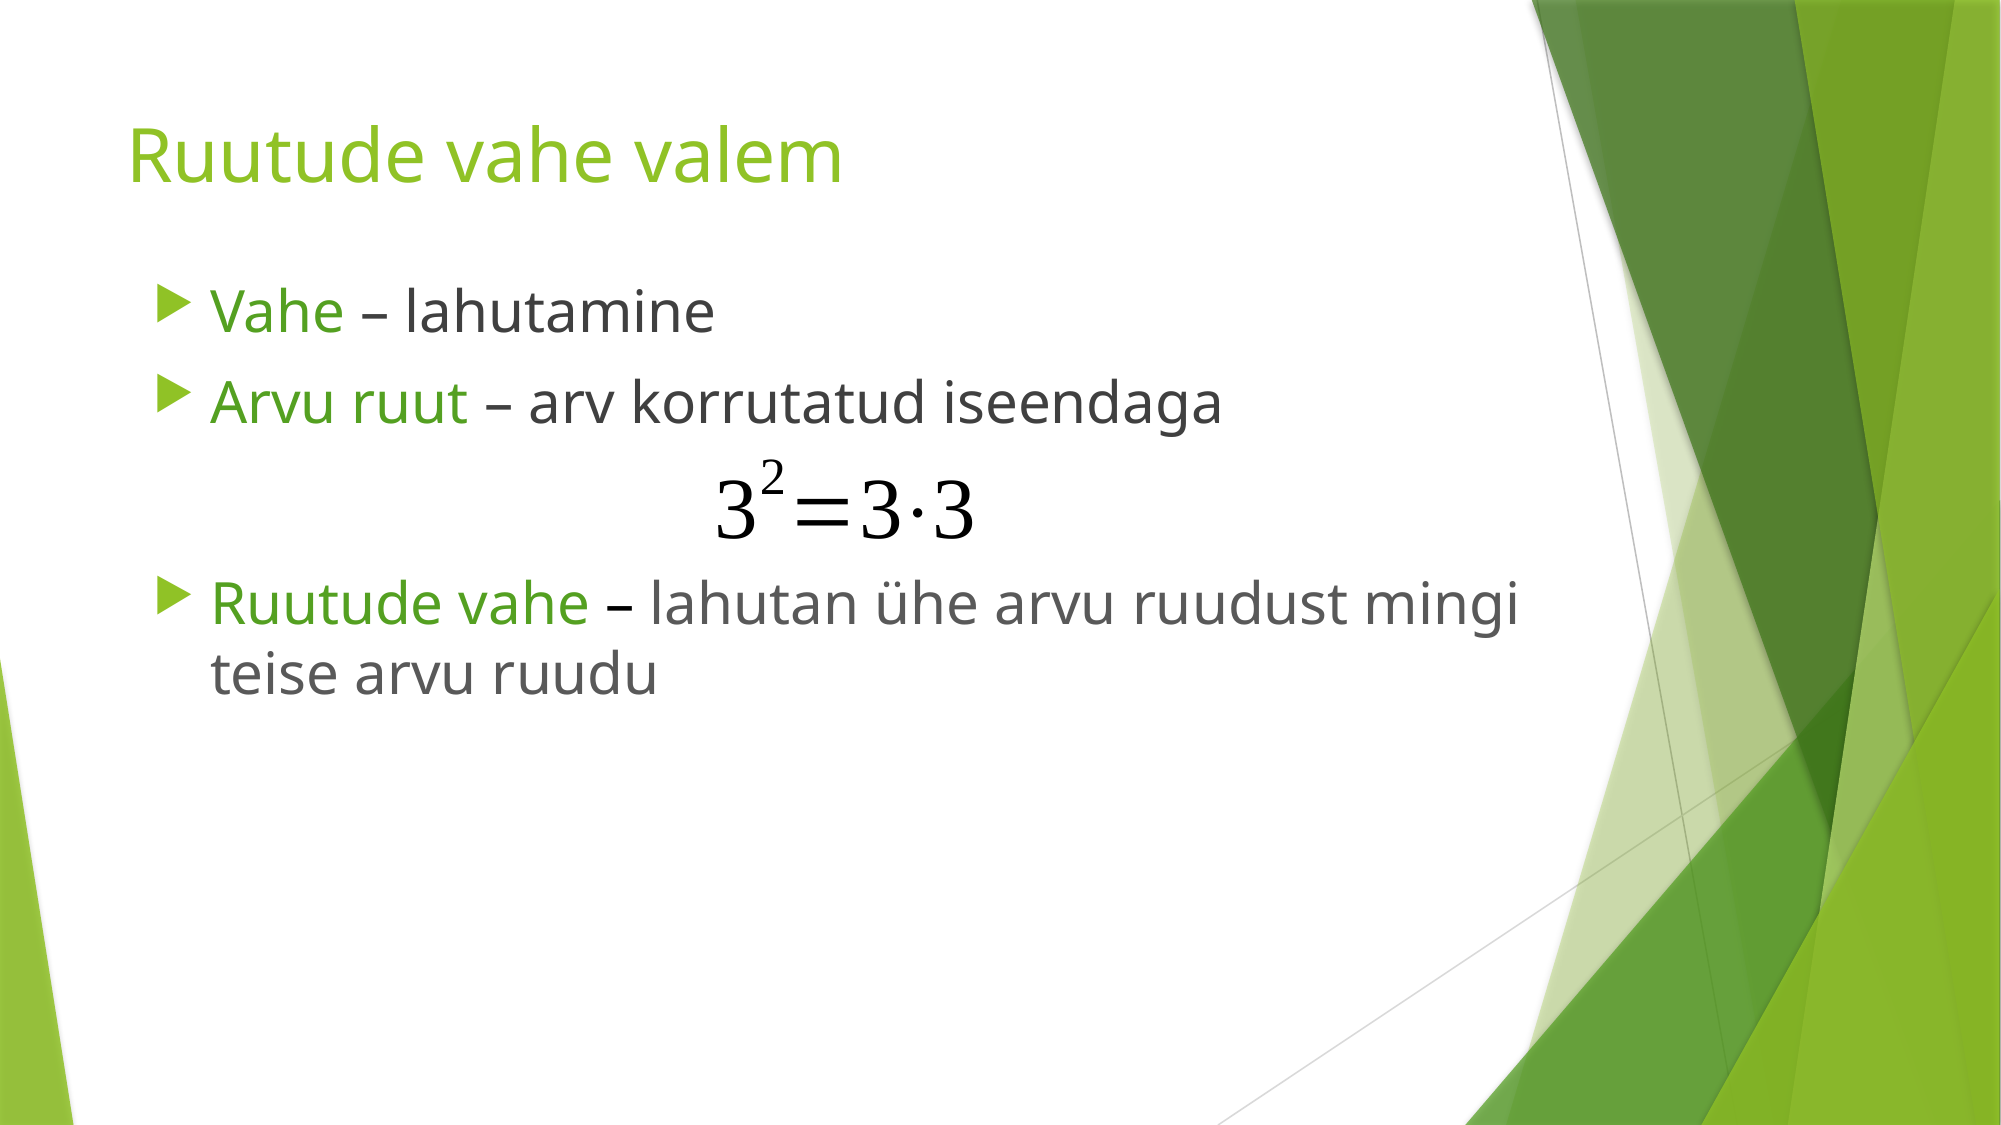

# Ruutude vahe valem
Vahe – lahutamine
Arvu ruut – arv korrutatud iseendaga
Ruutude vahe – lahutan ühe arvu ruudust mingi teise arvu ruudu